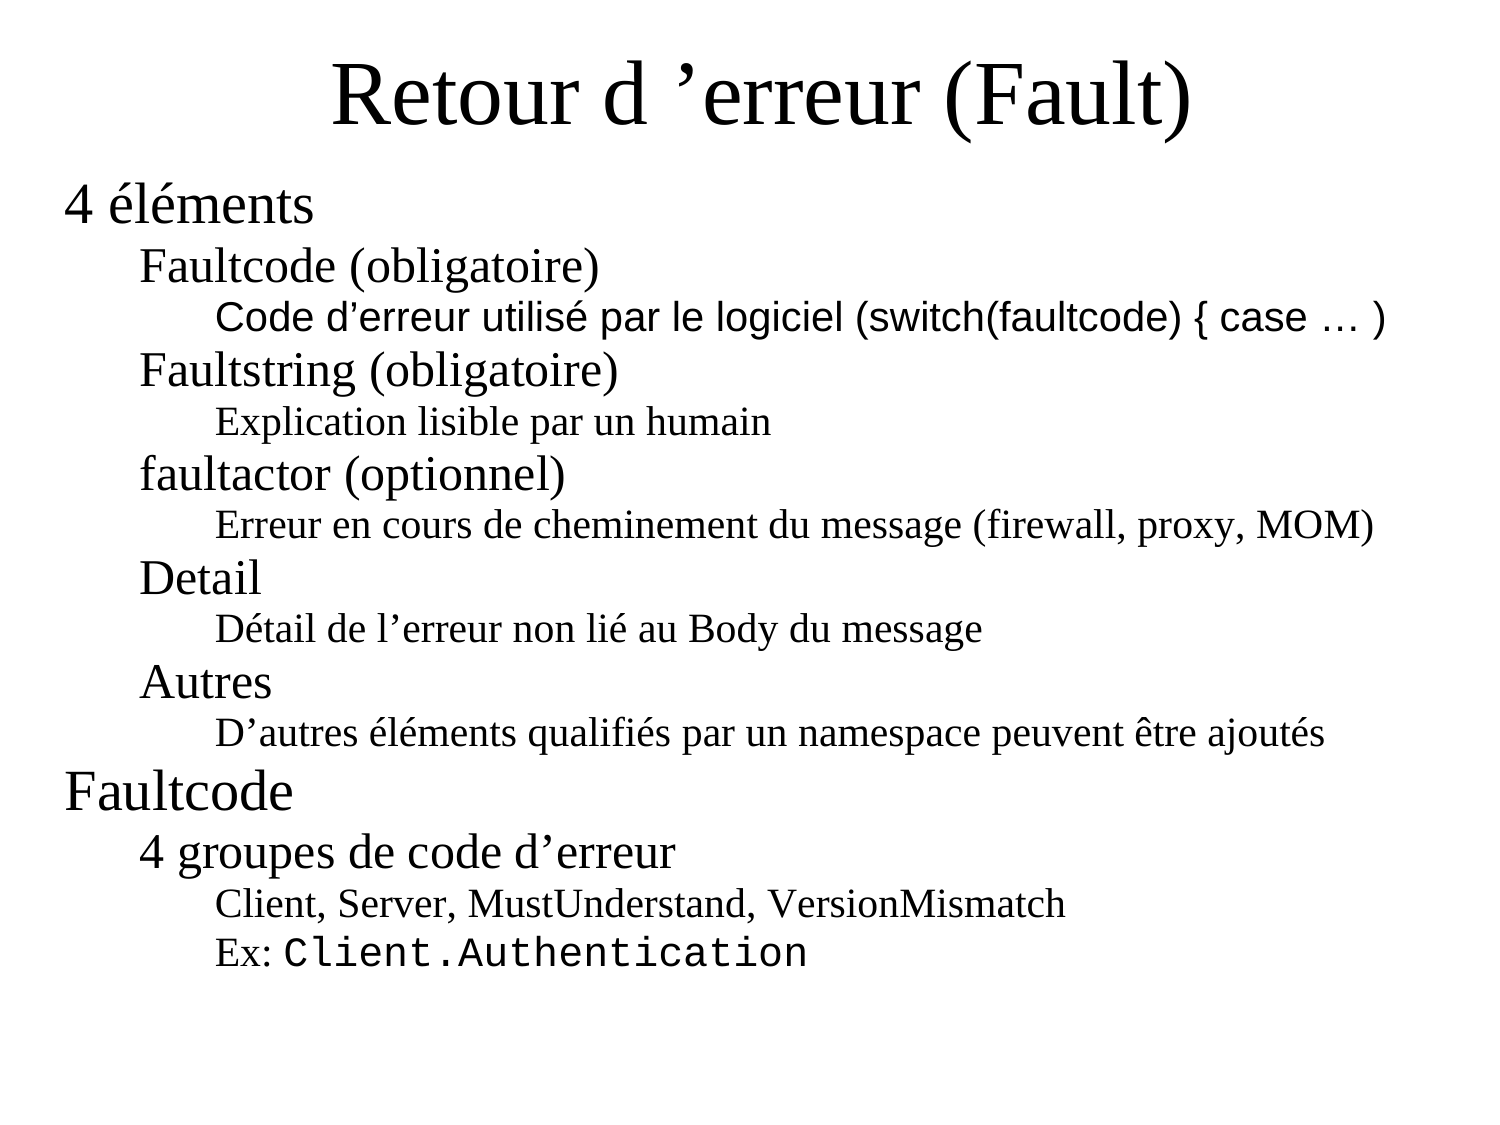

# Retour d ’erreur (Fault)
4 éléments
Faultcode (obligatoire)
Code d’erreur utilisé par le logiciel (switch(faultcode) { case … )
Faultstring (obligatoire)
Explication lisible par un humain
faultactor (optionnel)
Erreur en cours de cheminement du message (firewall, proxy, MOM)
Detail
Détail de l’erreur non lié au Body du message
Autres
D’autres éléments qualifiés par un namespace peuvent être ajoutés
Faultcode
4 groupes de code d’erreur
Client, Server, MustUnderstand, VersionMismatch
Ex: Client.Authentication